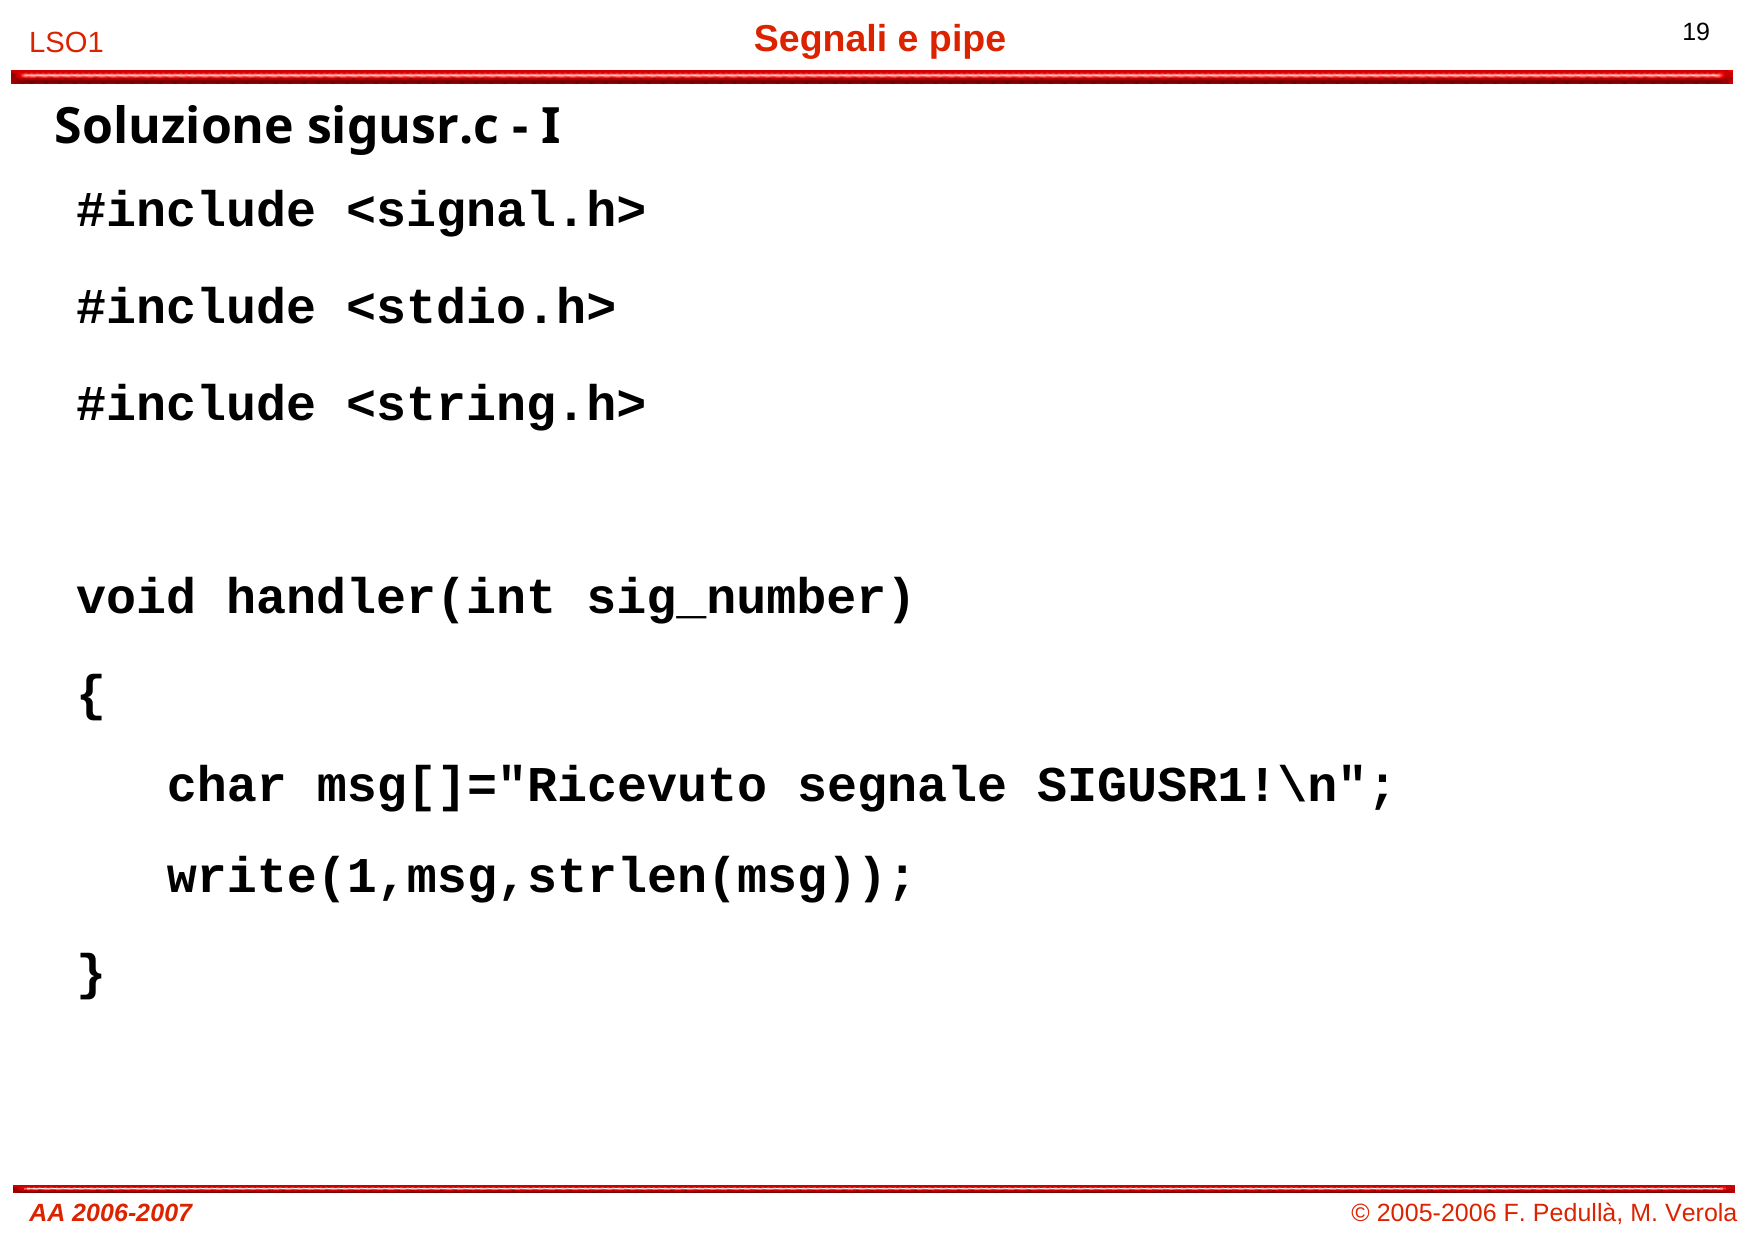

# Soluzione sigusr.c - I
#include <signal.h>
#include <stdio.h>
#include <string.h>
void handler(int sig_number)
{
char msg[]="Ricevuto segnale SIGUSR1!\n";
write(1,msg,strlen(msg));
}